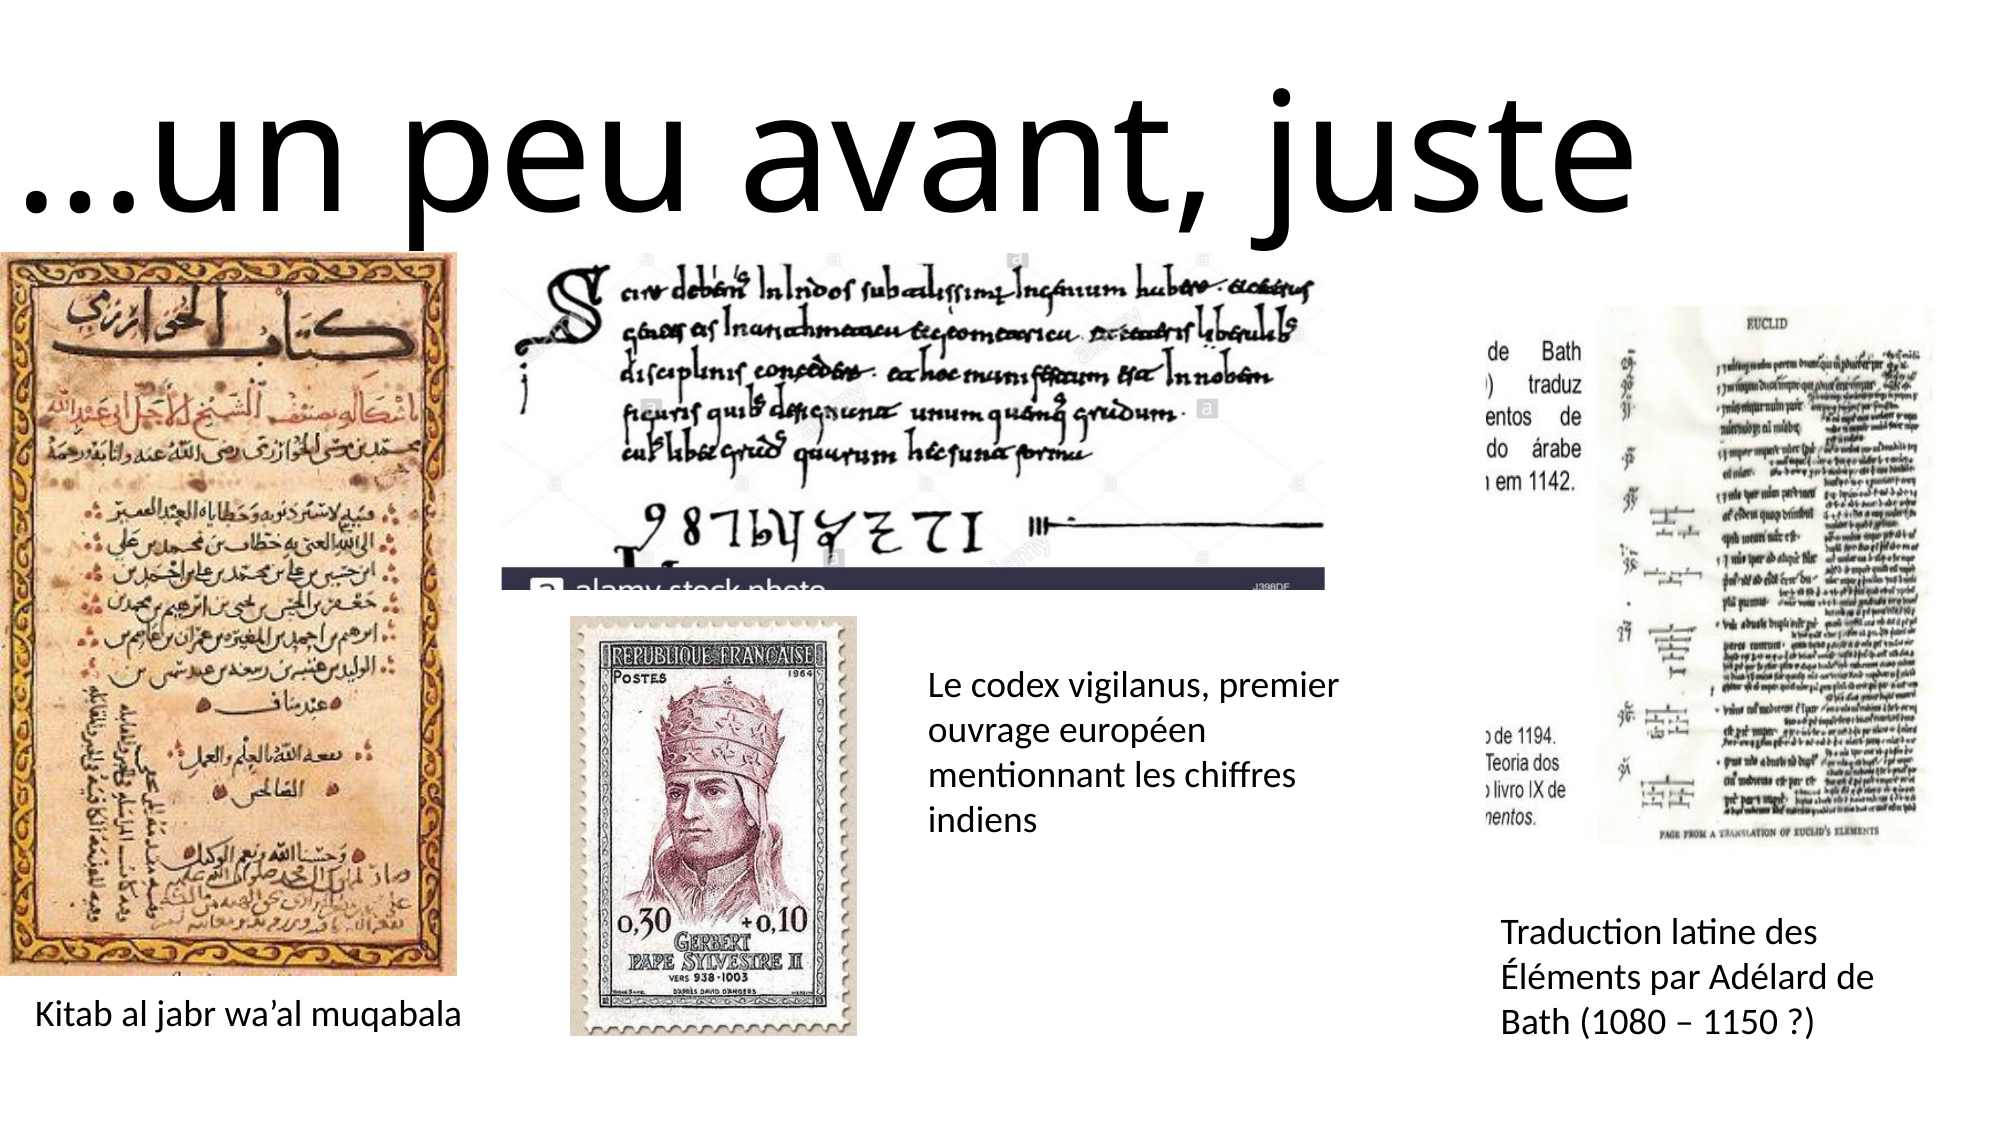

# …un peu avant, juste avant
Le codex vigilanus, premier ouvrage européen mentionnant les chiffres indiens
Traduction latine des Éléments par Adélard de Bath (1080 – 1150 ?)
Kitab al jabr wa’al muqabala